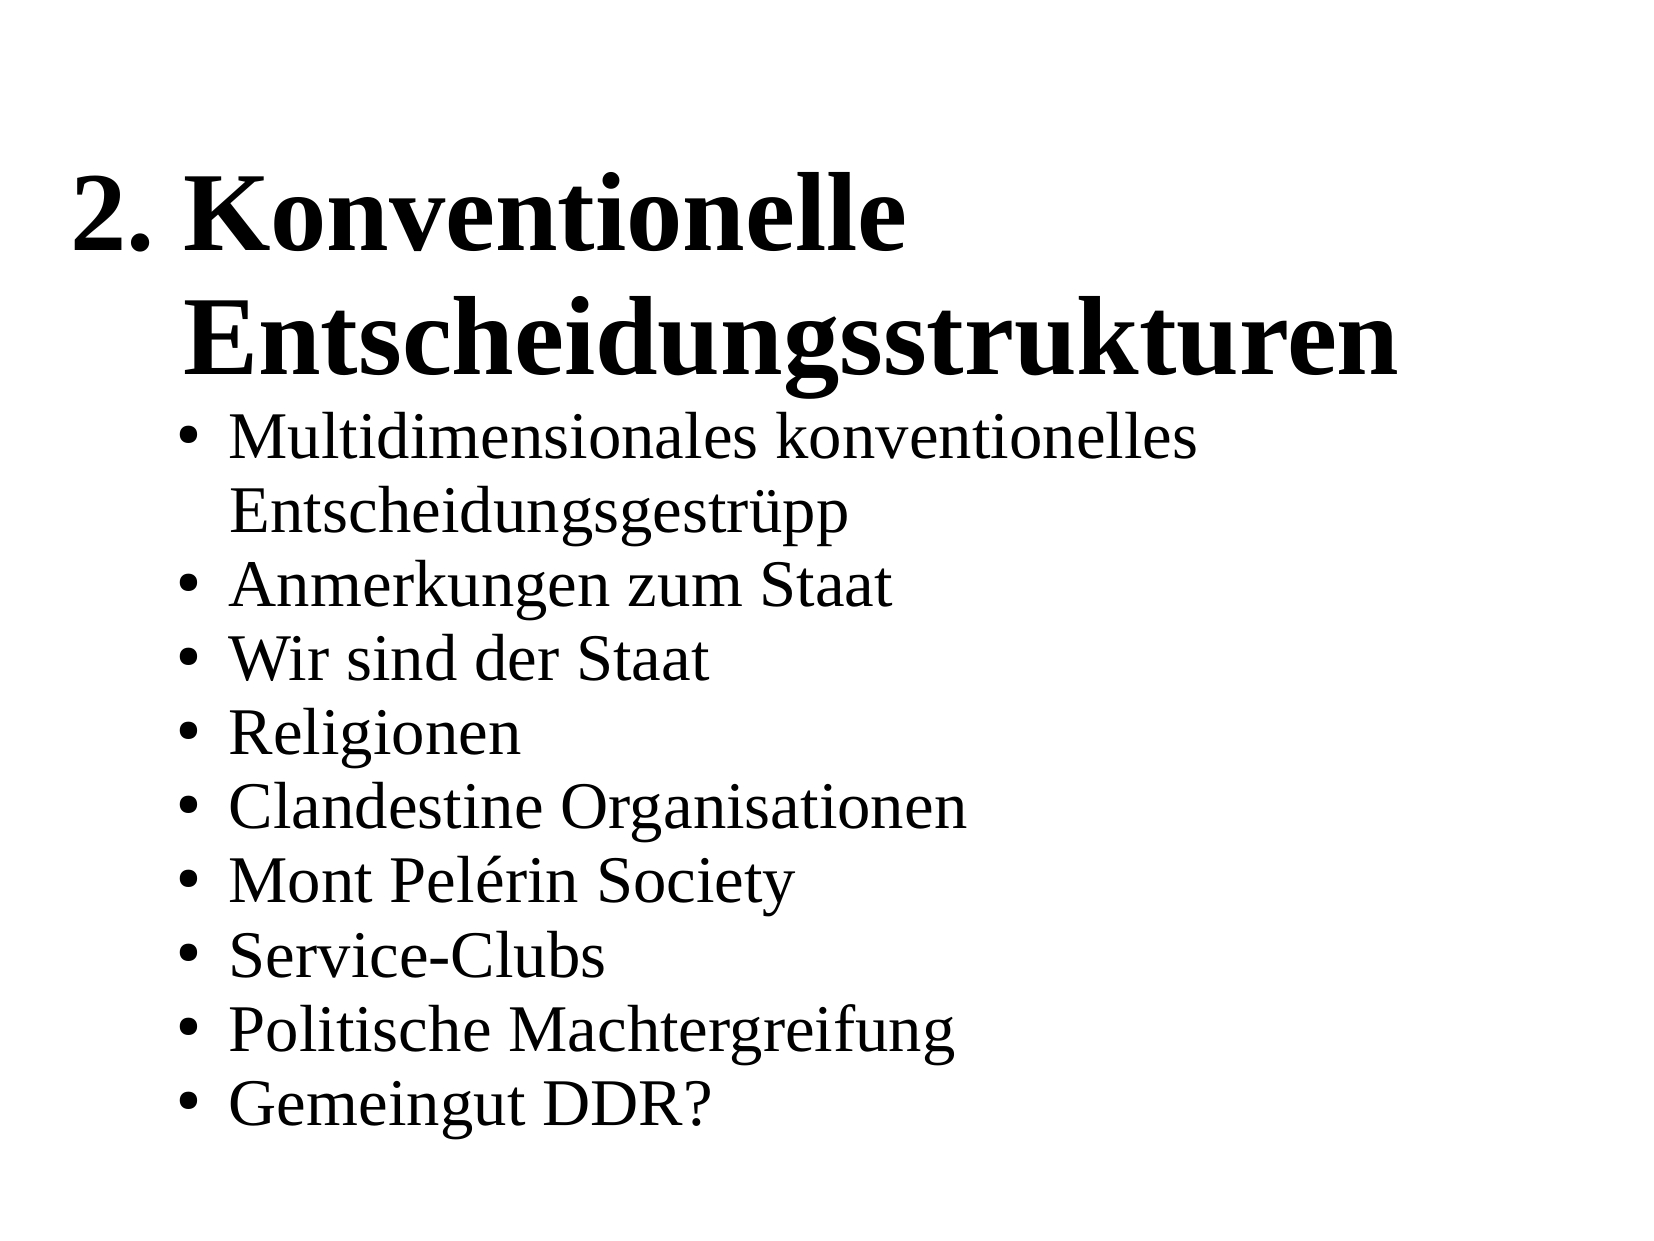

2. Konventionelle
 Entscheidungsstrukturen
 Multidimensionales konventionelles
 	 Entscheidungsgestrüpp
 Anmerkungen zum Staat
 Wir sind der Staat
 Religionen
 Clandestine Organisationen
 Mont Pelérin Society
 Service-Clubs
 Politische Machtergreifung
 Gemeingut DDR?